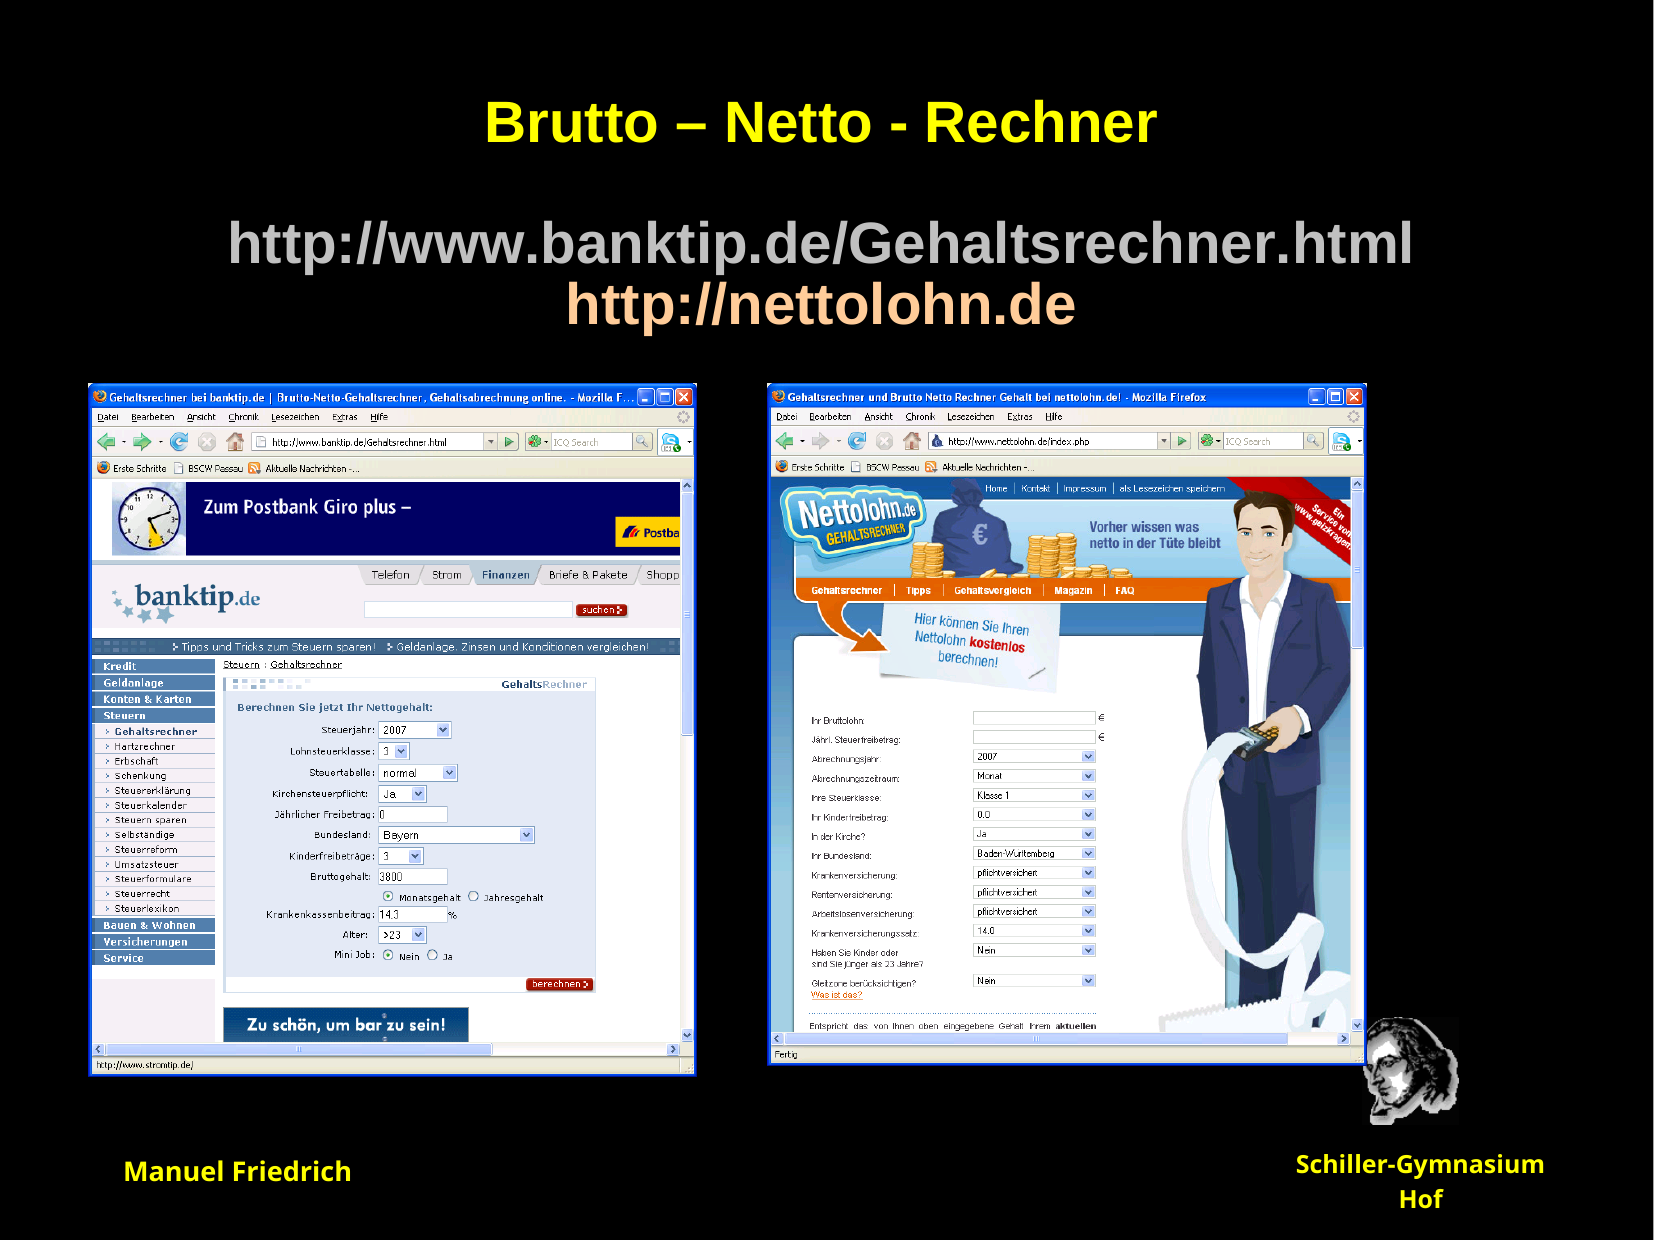

Brutto – Netto - Rechner
http://www.banktip.de/Gehaltsrechner.html
http://nettolohn.de
Schiller-Gymnasium
Hof
Manuel Friedrich